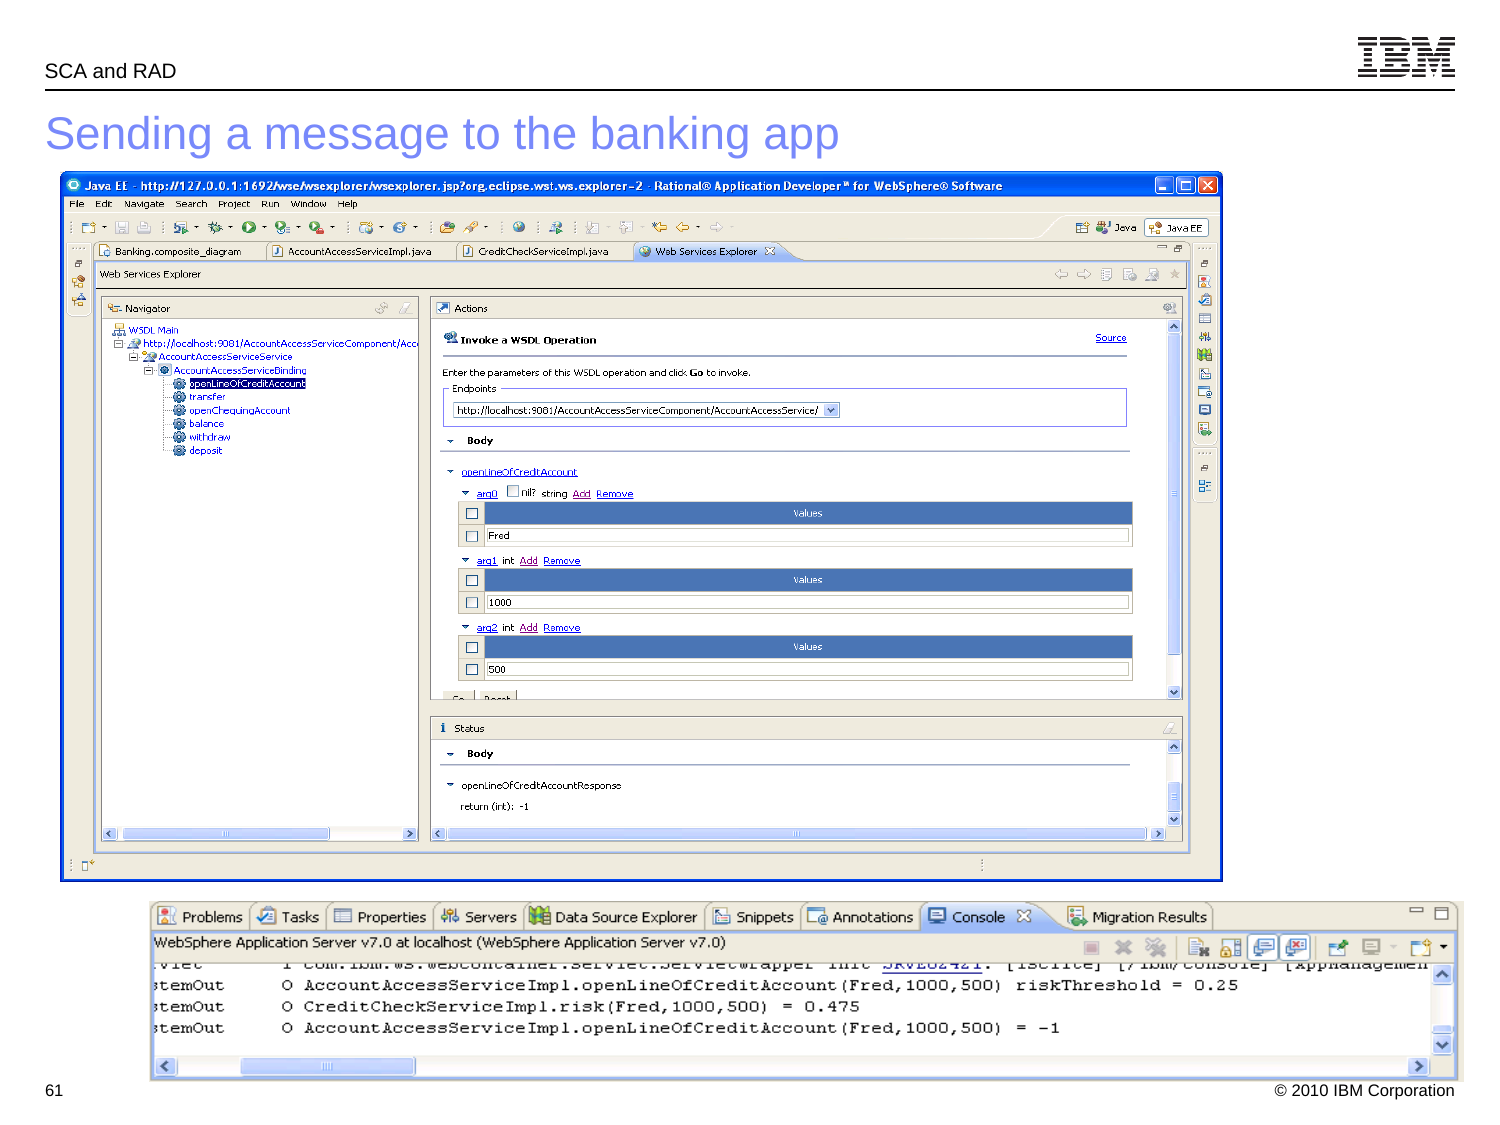

# Sending a message to the banking app
61